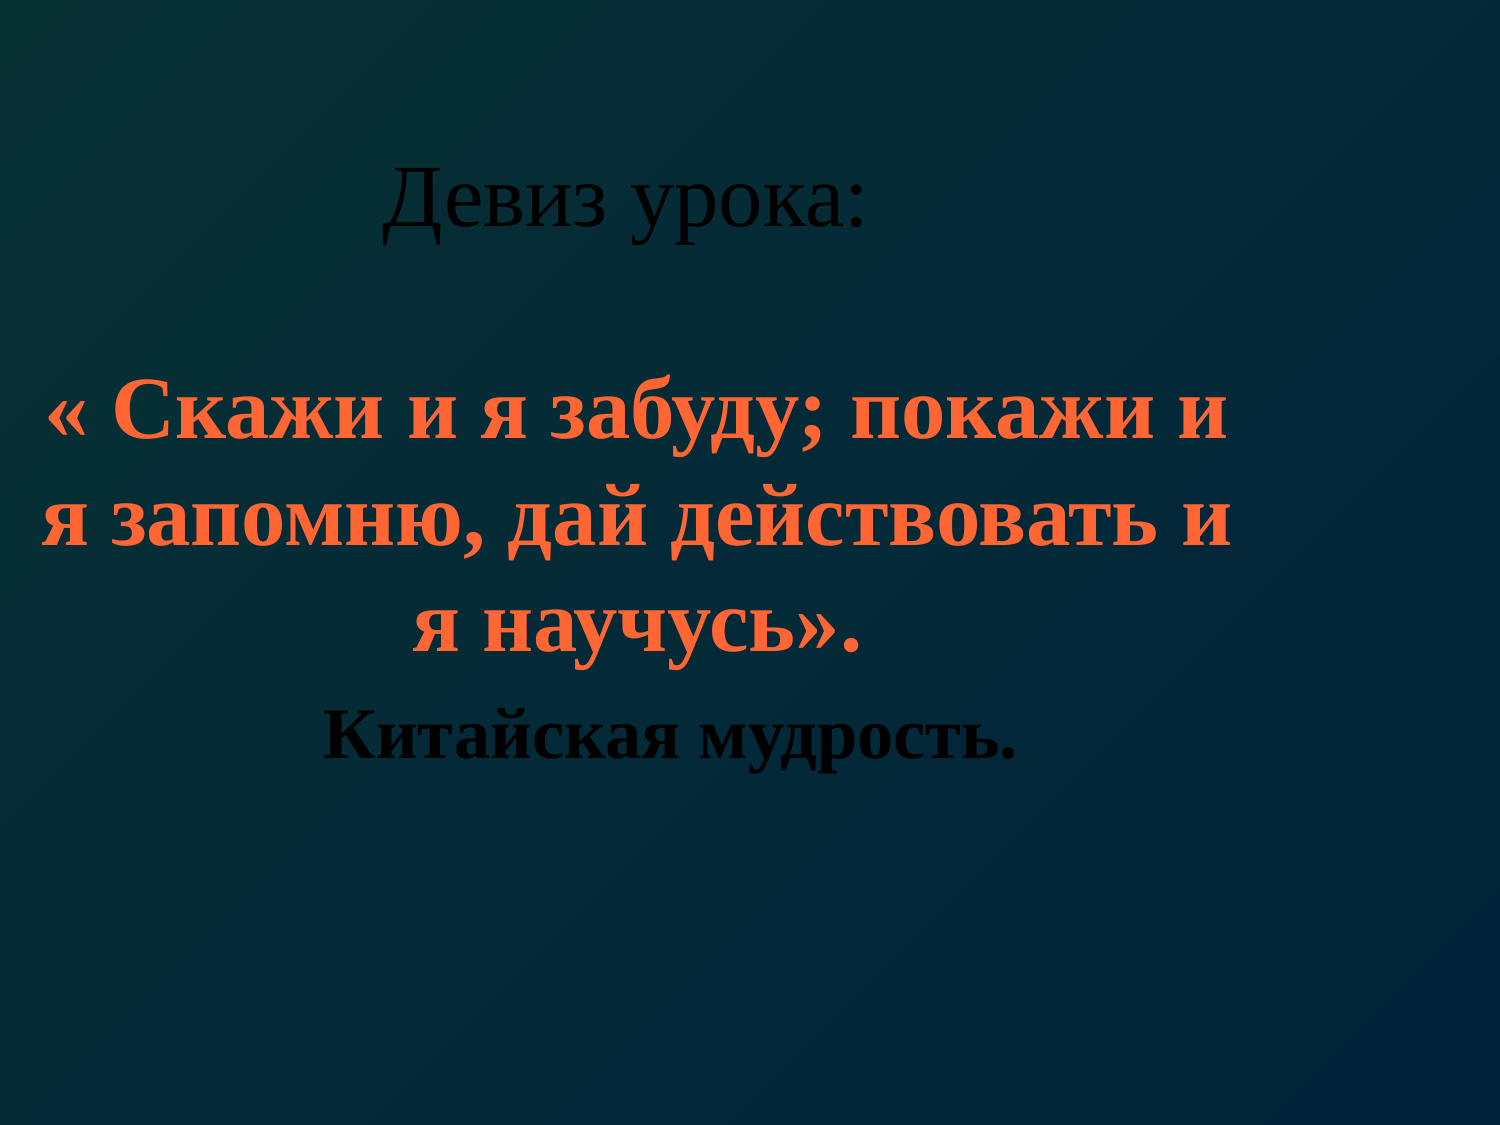

# Девиз урока: « Скажи и я забуду; покажи и я запомню, дай действовать и я научусь». Китайская мудрость.